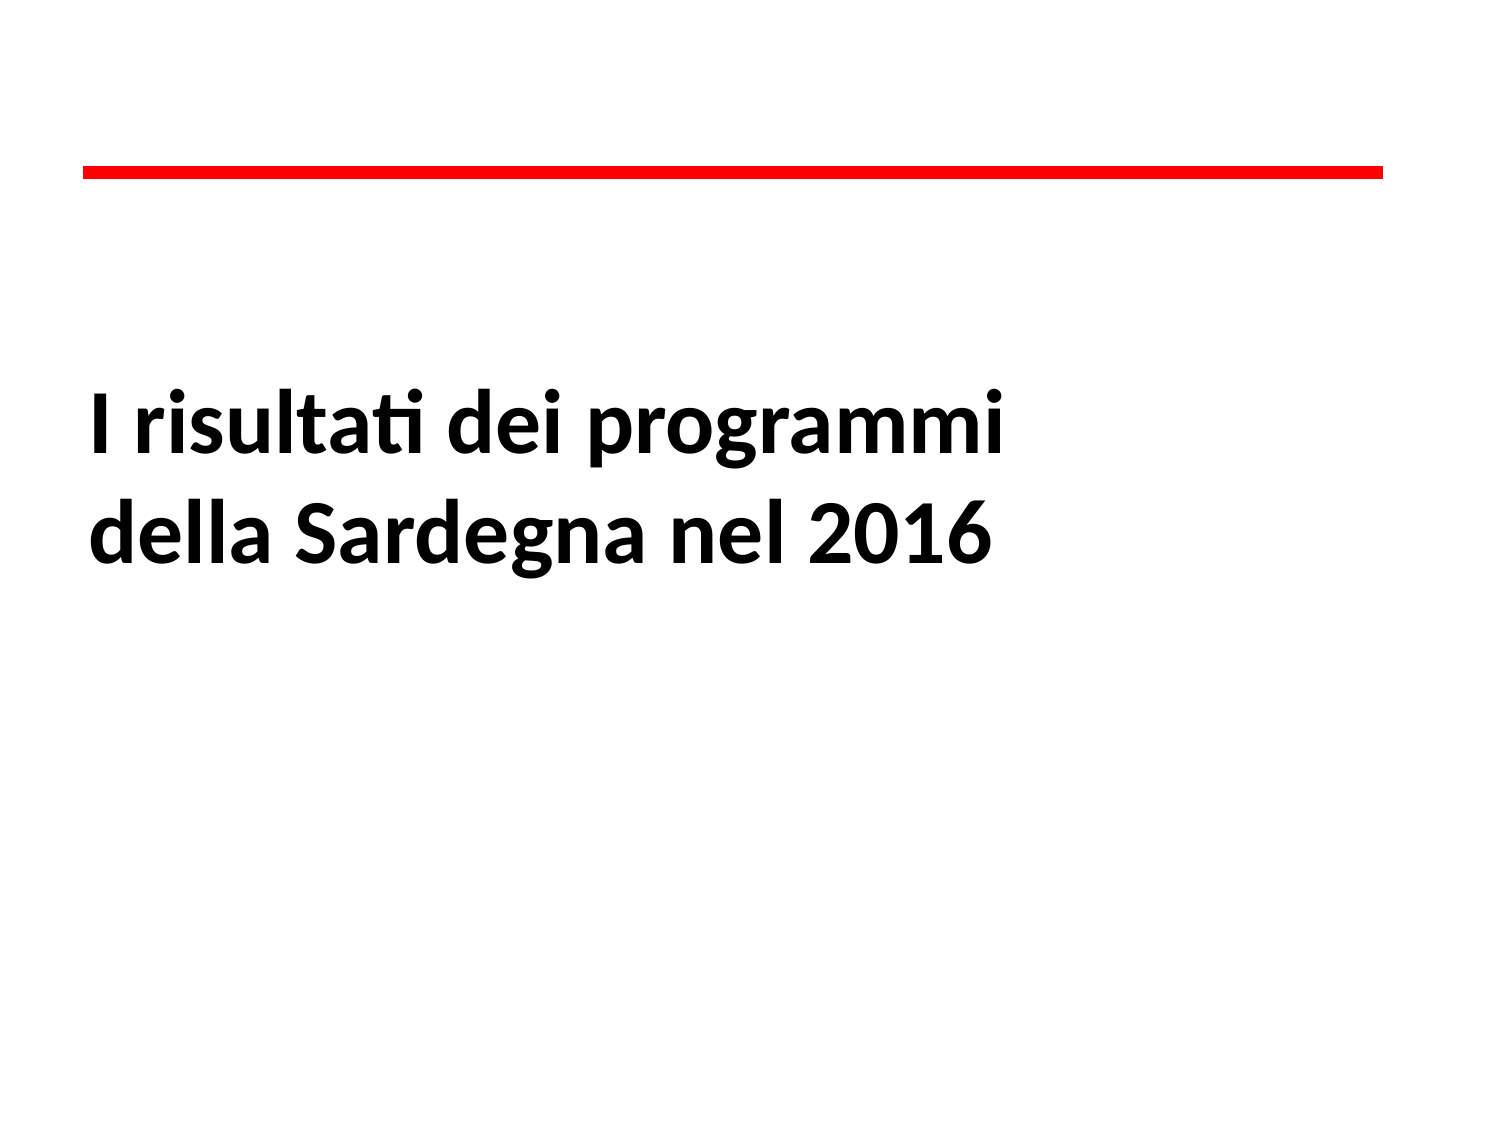

I risultati dei programmi
della Sardegna nel 2016